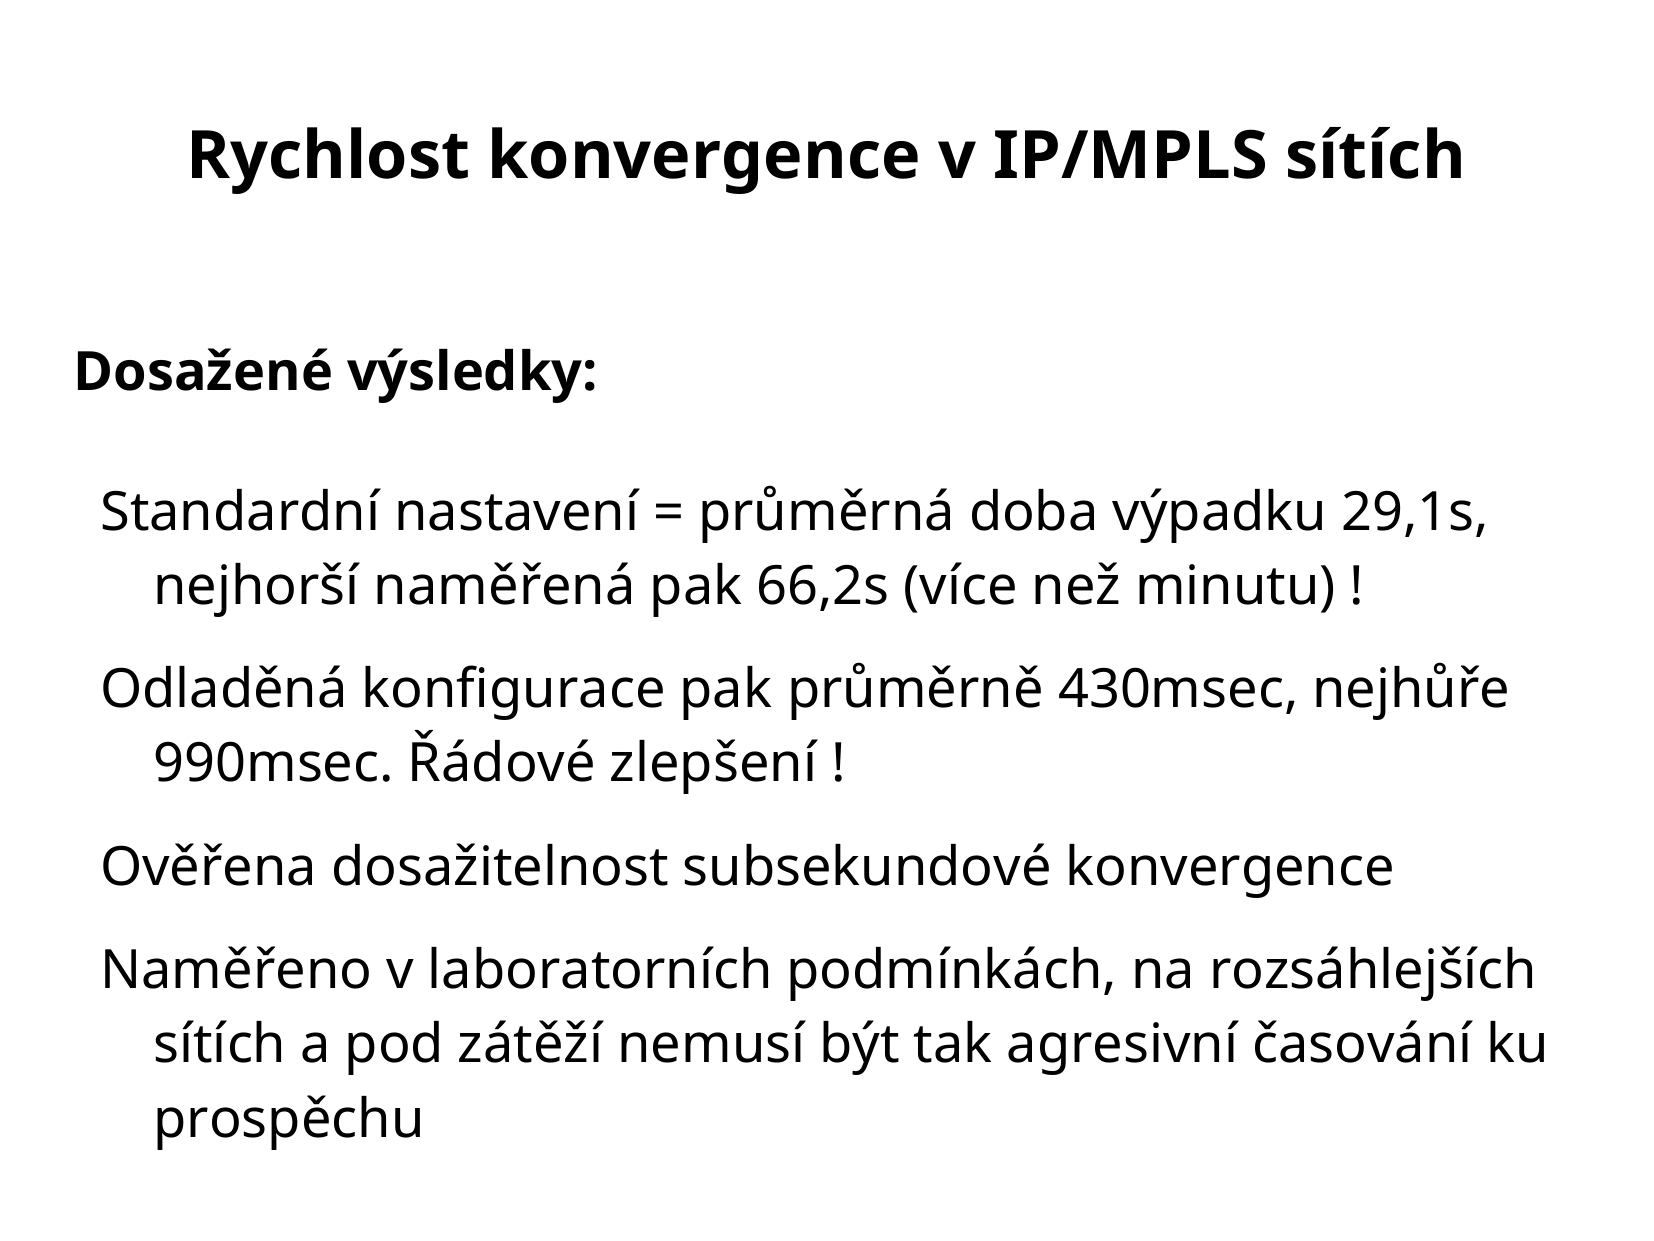

# Rychlost konvergence v IP/MPLS sítích
Dosažené výsledky:
Standardní nastavení = průměrná doba výpadku 29,1s, nejhorší naměřená pak 66,2s (více než minutu) !
Odladěná konfigurace pak průměrně 430msec, nejhůře 990msec. Řádové zlepšení !
Ověřena dosažitelnost subsekundové konvergence
Naměřeno v laboratorních podmínkách, na rozsáhlejších sítích a pod zátěží nemusí být tak agresivní časování ku prospěchu